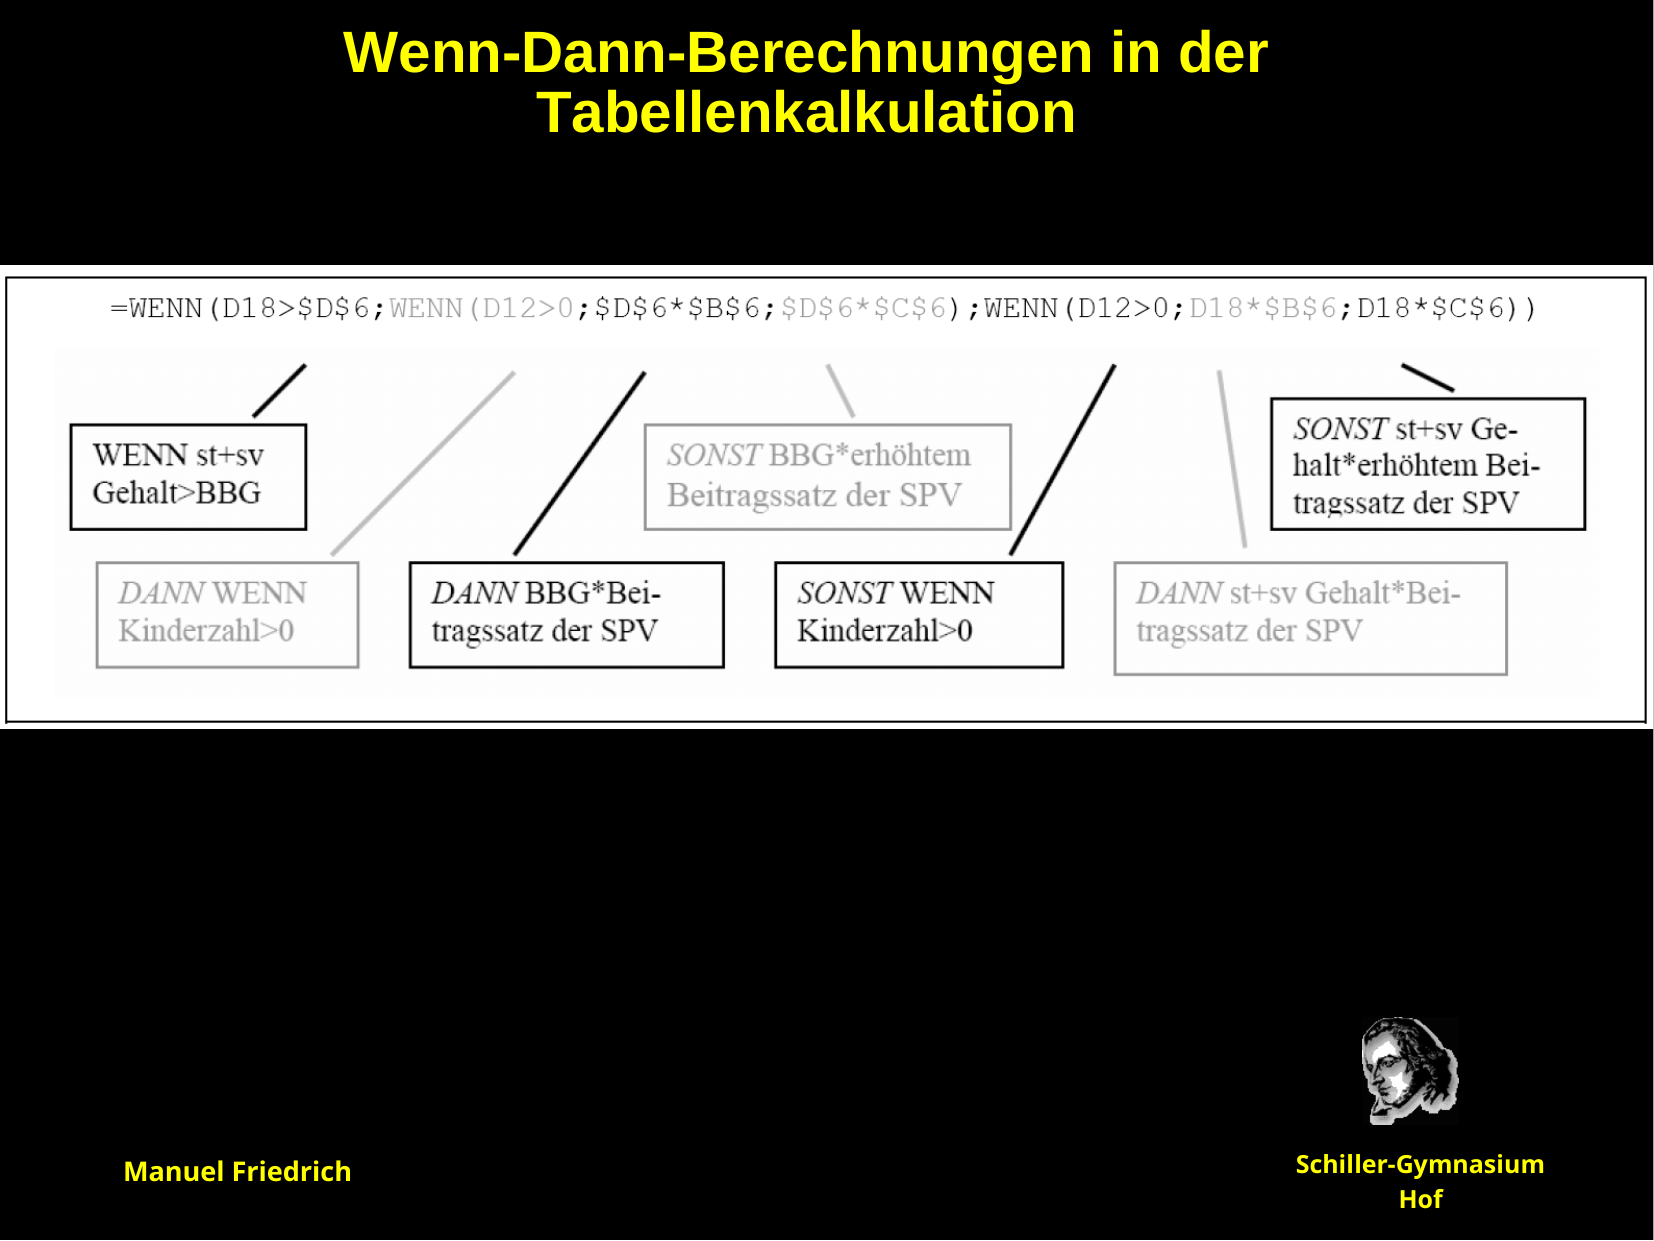

Wenn-Dann-Berechnungen in der
Tabellenkalkulation
Schiller-Gymnasium
Hof
Manuel Friedrich